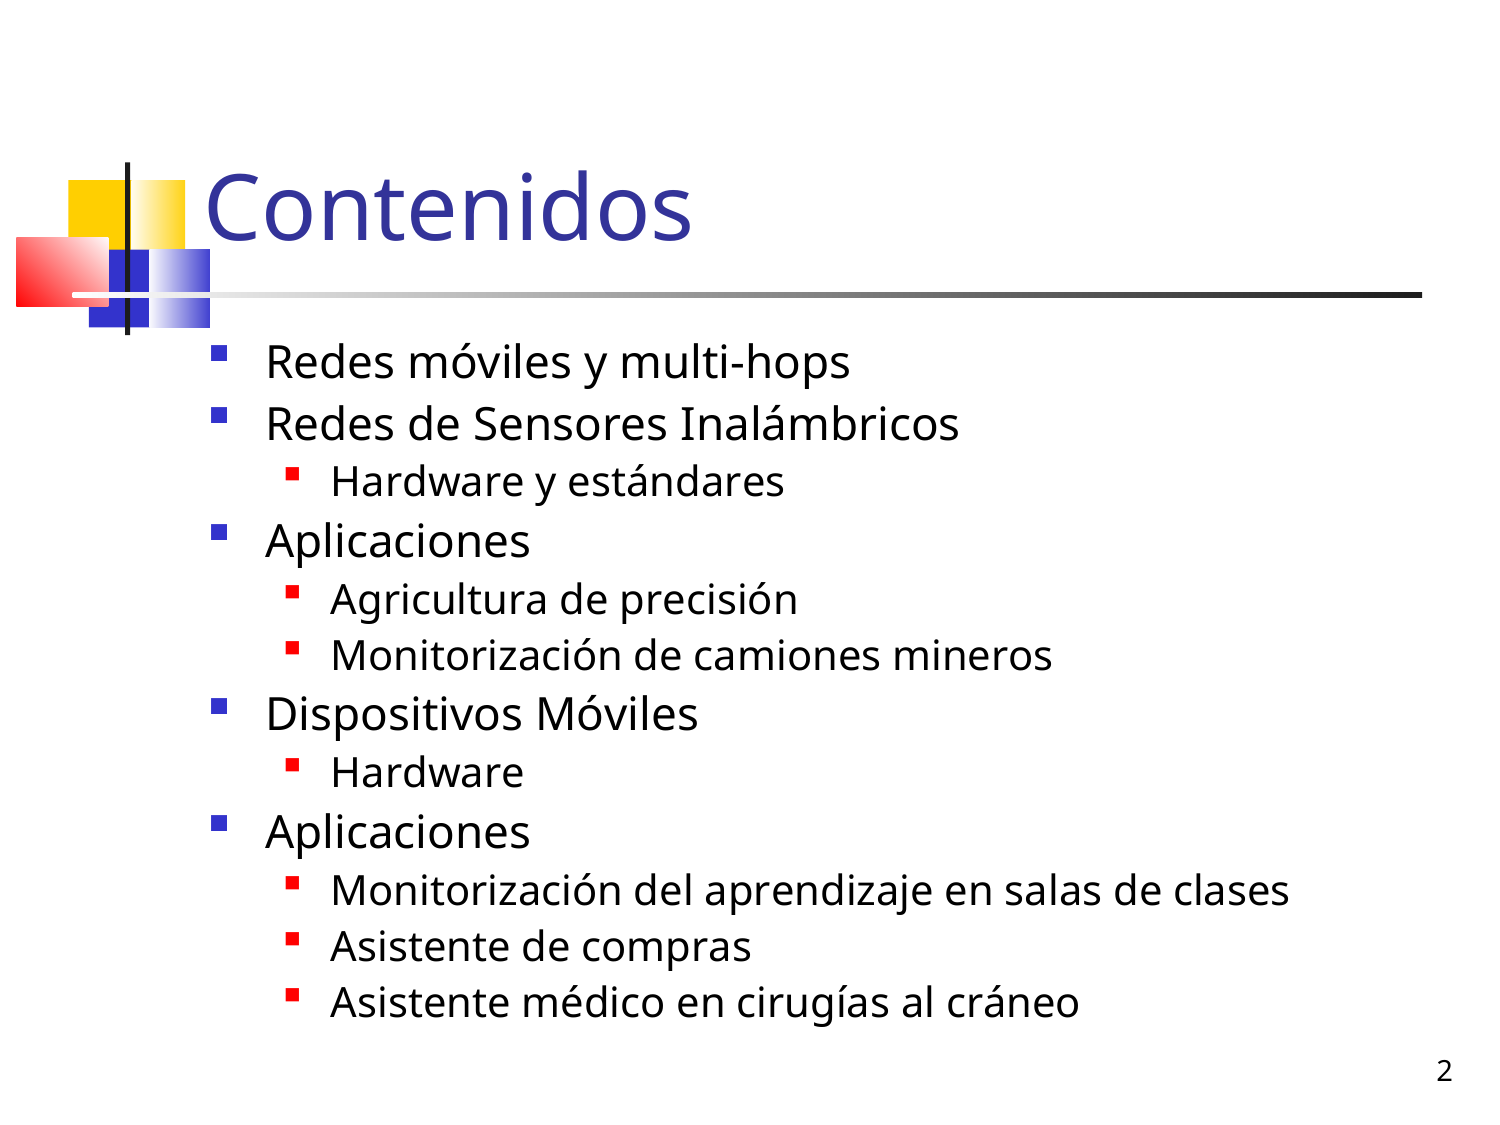

# Contenidos
Redes móviles y multi-hops
Redes de Sensores Inalámbricos
Hardware y estándares
Aplicaciones
Agricultura de precisión
Monitorización de camiones mineros
Dispositivos Móviles
Hardware
Aplicaciones
Monitorización del aprendizaje en salas de clases
Asistente de compras
Asistente médico en cirugías al cráneo